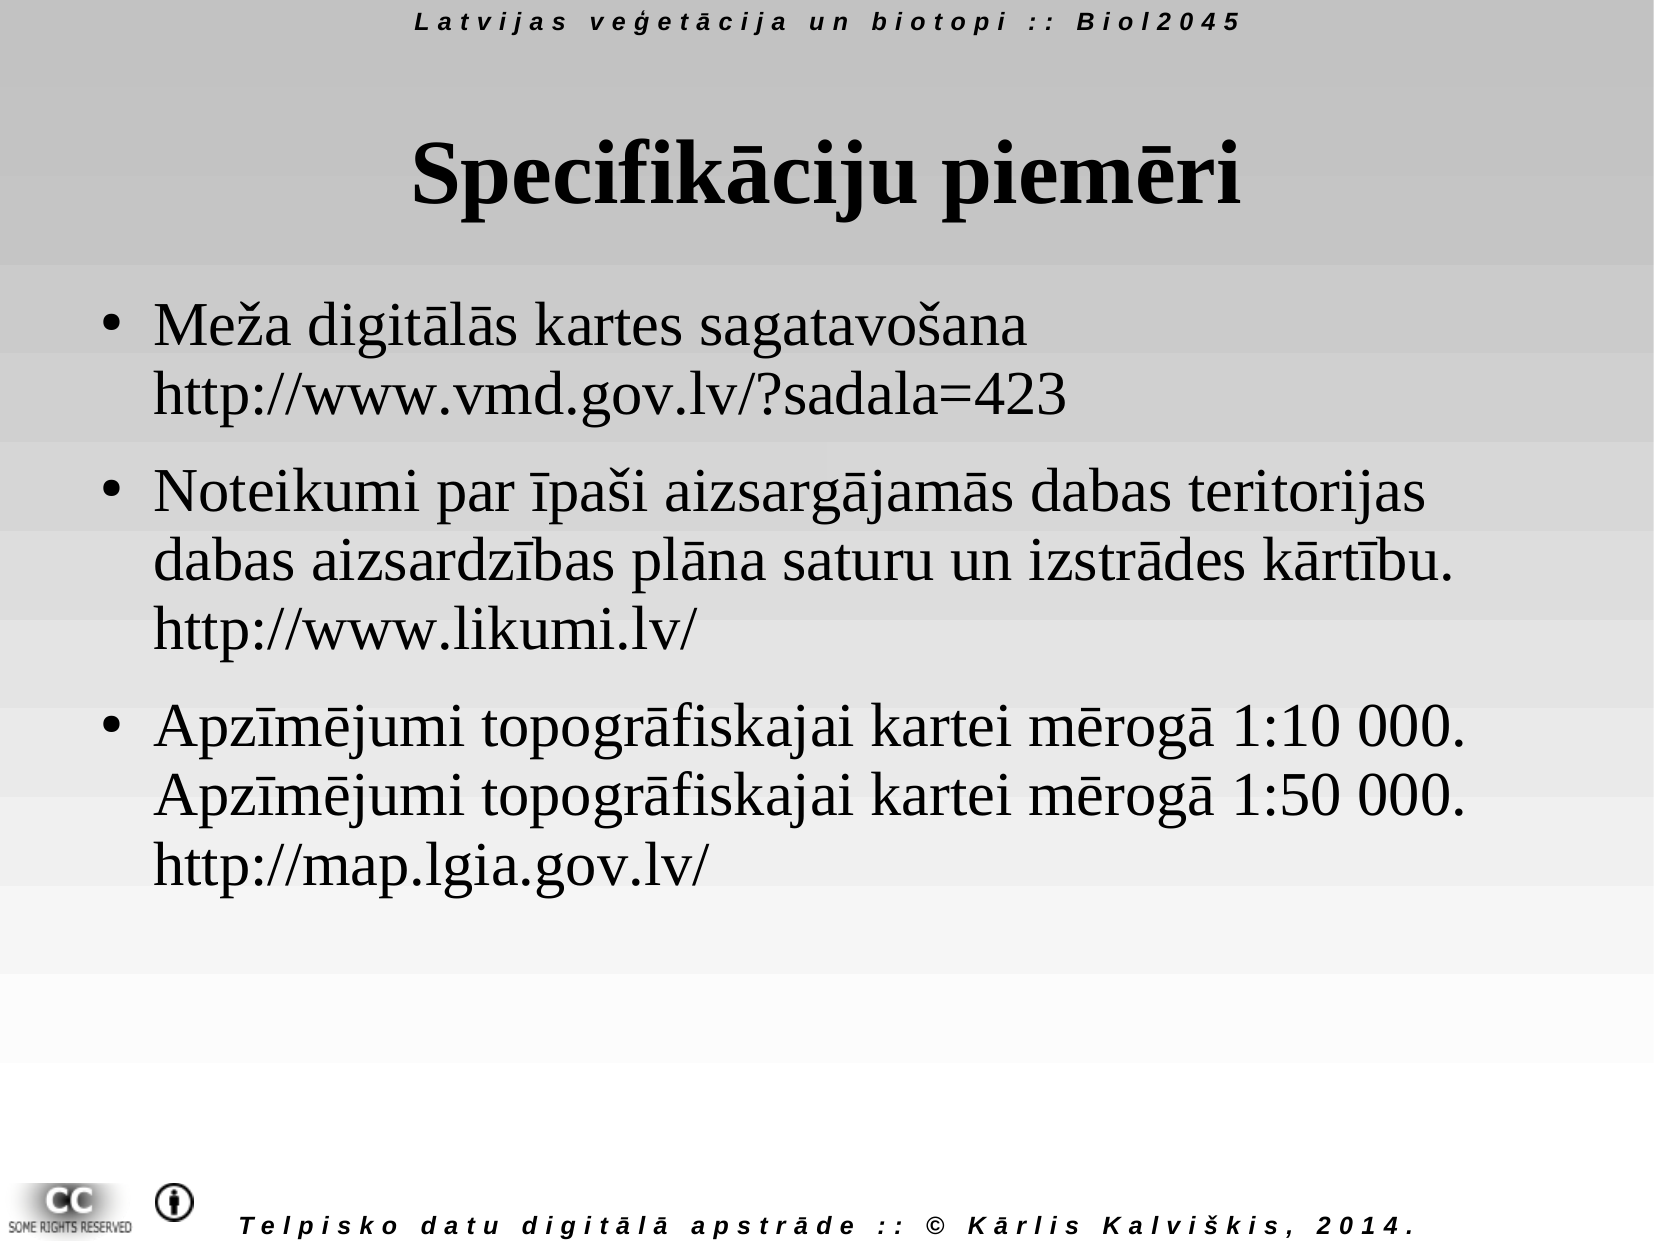

# Specifikāciju piemēri
Meža digitālās kartes sagatavošana
http://www.vmd.gov.lv/?sadala=423
Noteikumi par īpaši aizsargājamās dabas teritorijas dabas aizsardzības plāna saturu un izstrādes kārtību.
http://www.likumi.lv/
Apzīmējumi topogrāfiskajai kartei mērogā 1:10 000.
Apzīmējumi topogrāfiskajai kartei mērogā 1:50 000. http://map.lgia.gov.lv/